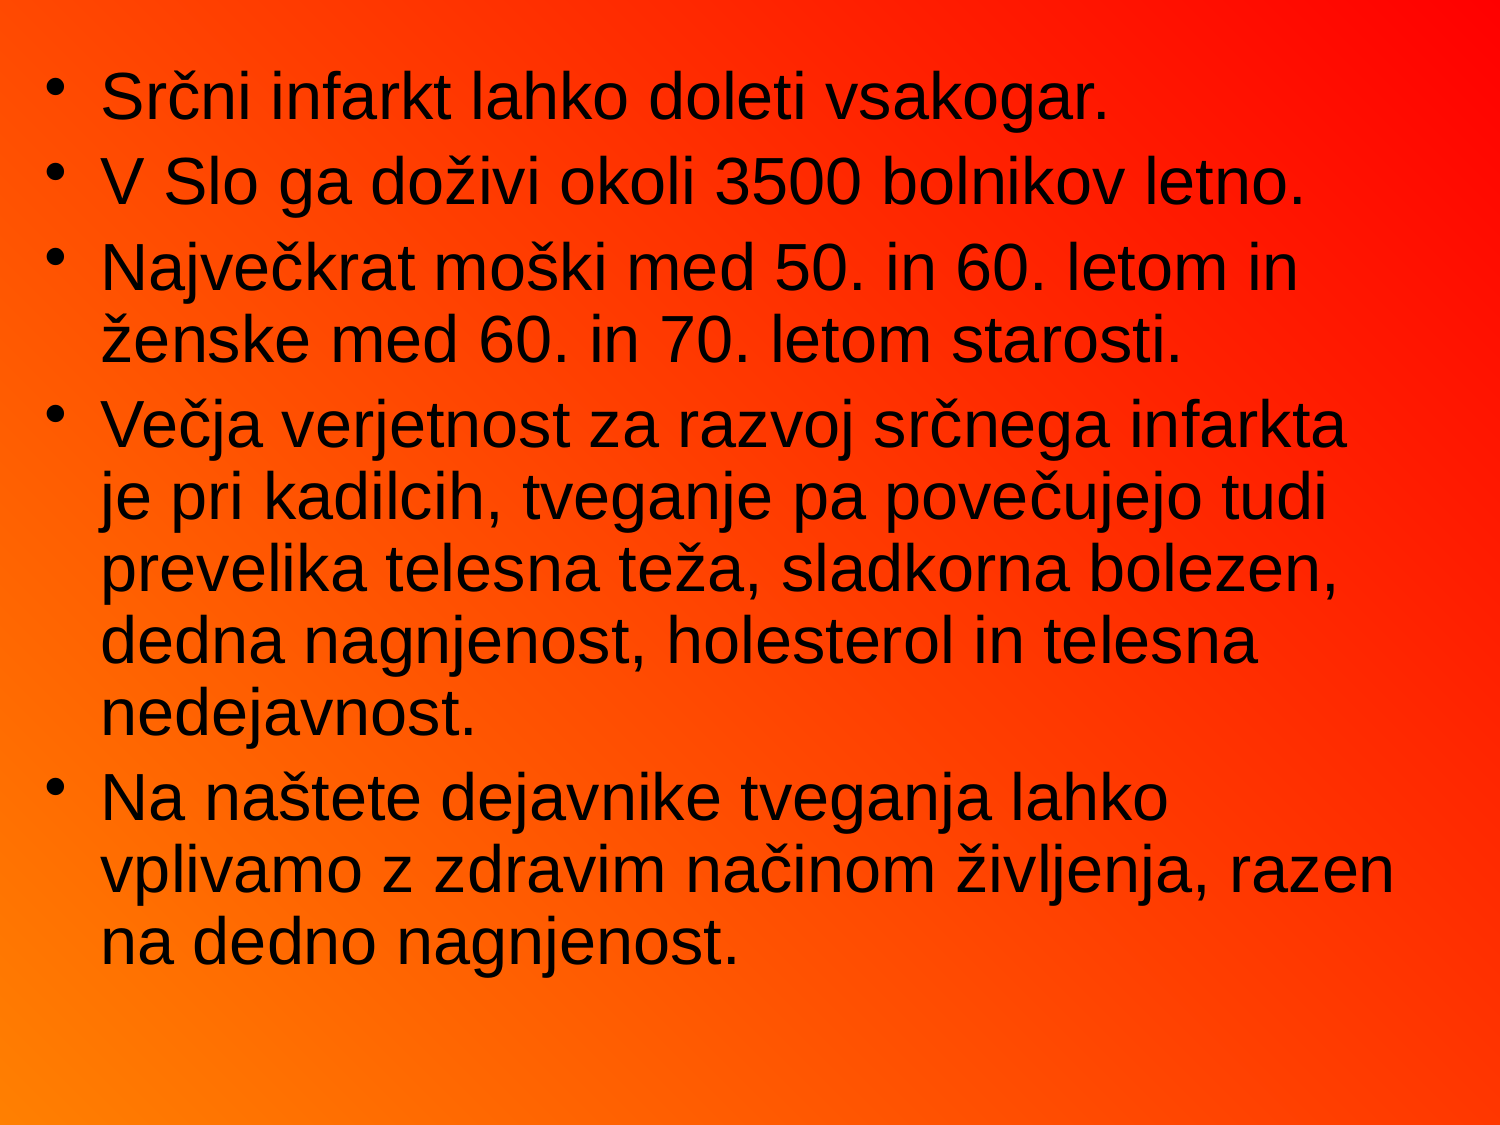

# Srčni infarkt lahko doleti vsakogar.
V Slo ga doživi okoli 3500 bolnikov letno.
Največkrat moški med 50. in 60. letom in ženske med 60. in 70. letom starosti.
Večja verjetnost za razvoj srčnega infarkta je pri kadilcih, tveganje pa povečujejo tudi prevelika telesna teža, sladkorna bolezen, dedna nagnjenost, holesterol in telesna nedejavnost.
Na naštete dejavnike tveganja lahko vplivamo z zdravim načinom življenja, razen na dedno nagnjenost.